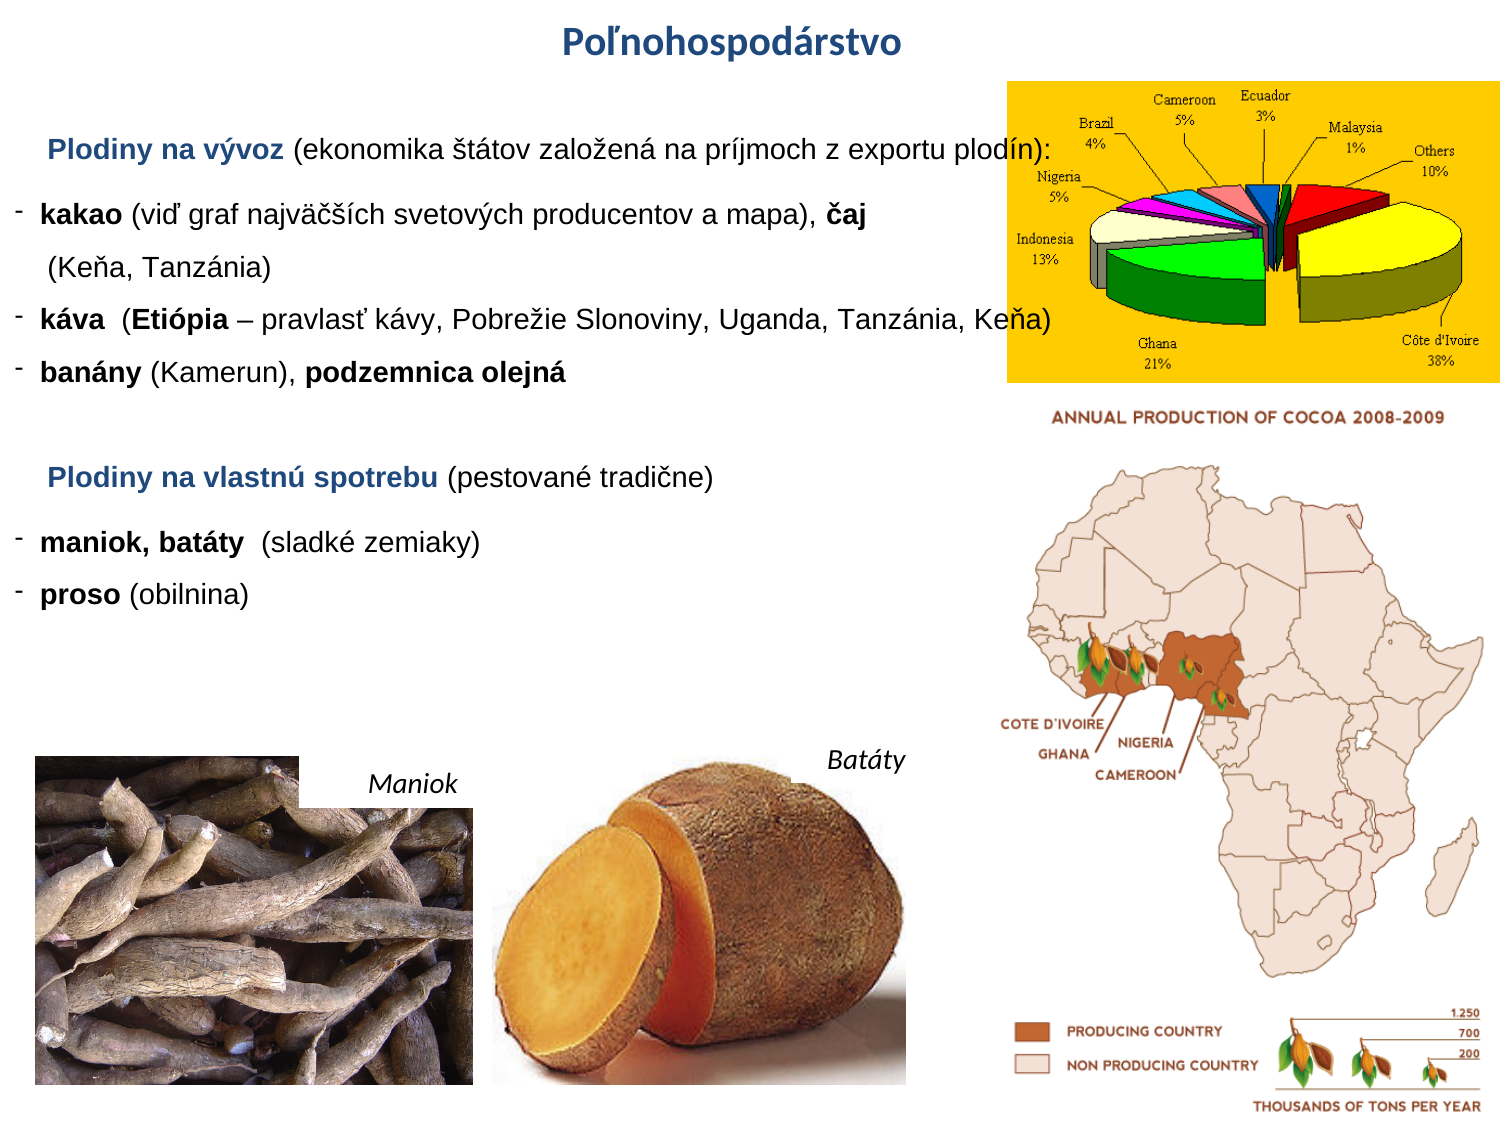

Poľnohospodárstvo
 Plodiny na vývoz (ekonomika štátov založená na príjmoch z exportu plodín):
 kakao (viď graf najväčších svetových producentov a mapa), čaj
 (Keňa, Tanzánia)
 káva (Etiópia – pravlasť kávy, Pobrežie Slonoviny, Uganda, Tanzánia, Keňa)
 banány (Kamerun), podzemnica olejná
 Plodiny na vlastnú spotrebu (pestované tradične)
 maniok, batáty (sladké zemiaky)
 proso (obilnina)
Batáty
Maniok